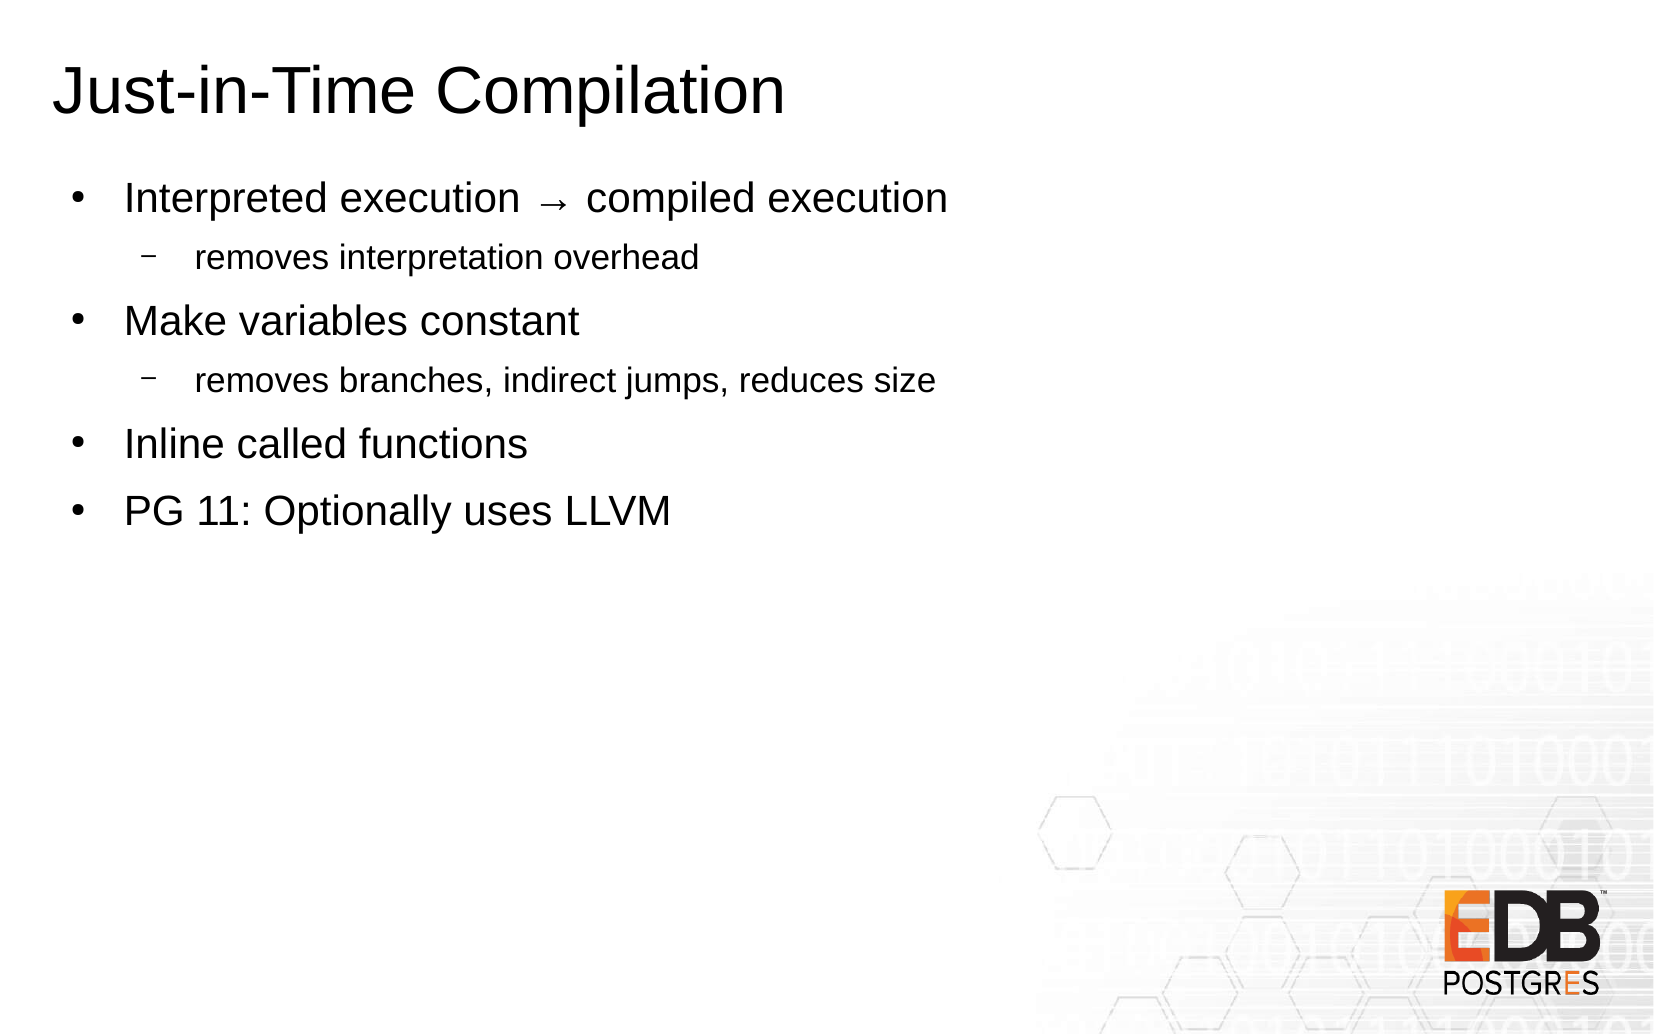

# Just-in-Time Compilation
Interpreted execution → compiled execution
removes interpretation overhead
Make variables constant
removes branches, indirect jumps, reduces size
Inline called functions
PG 11: Optionally uses LLVM